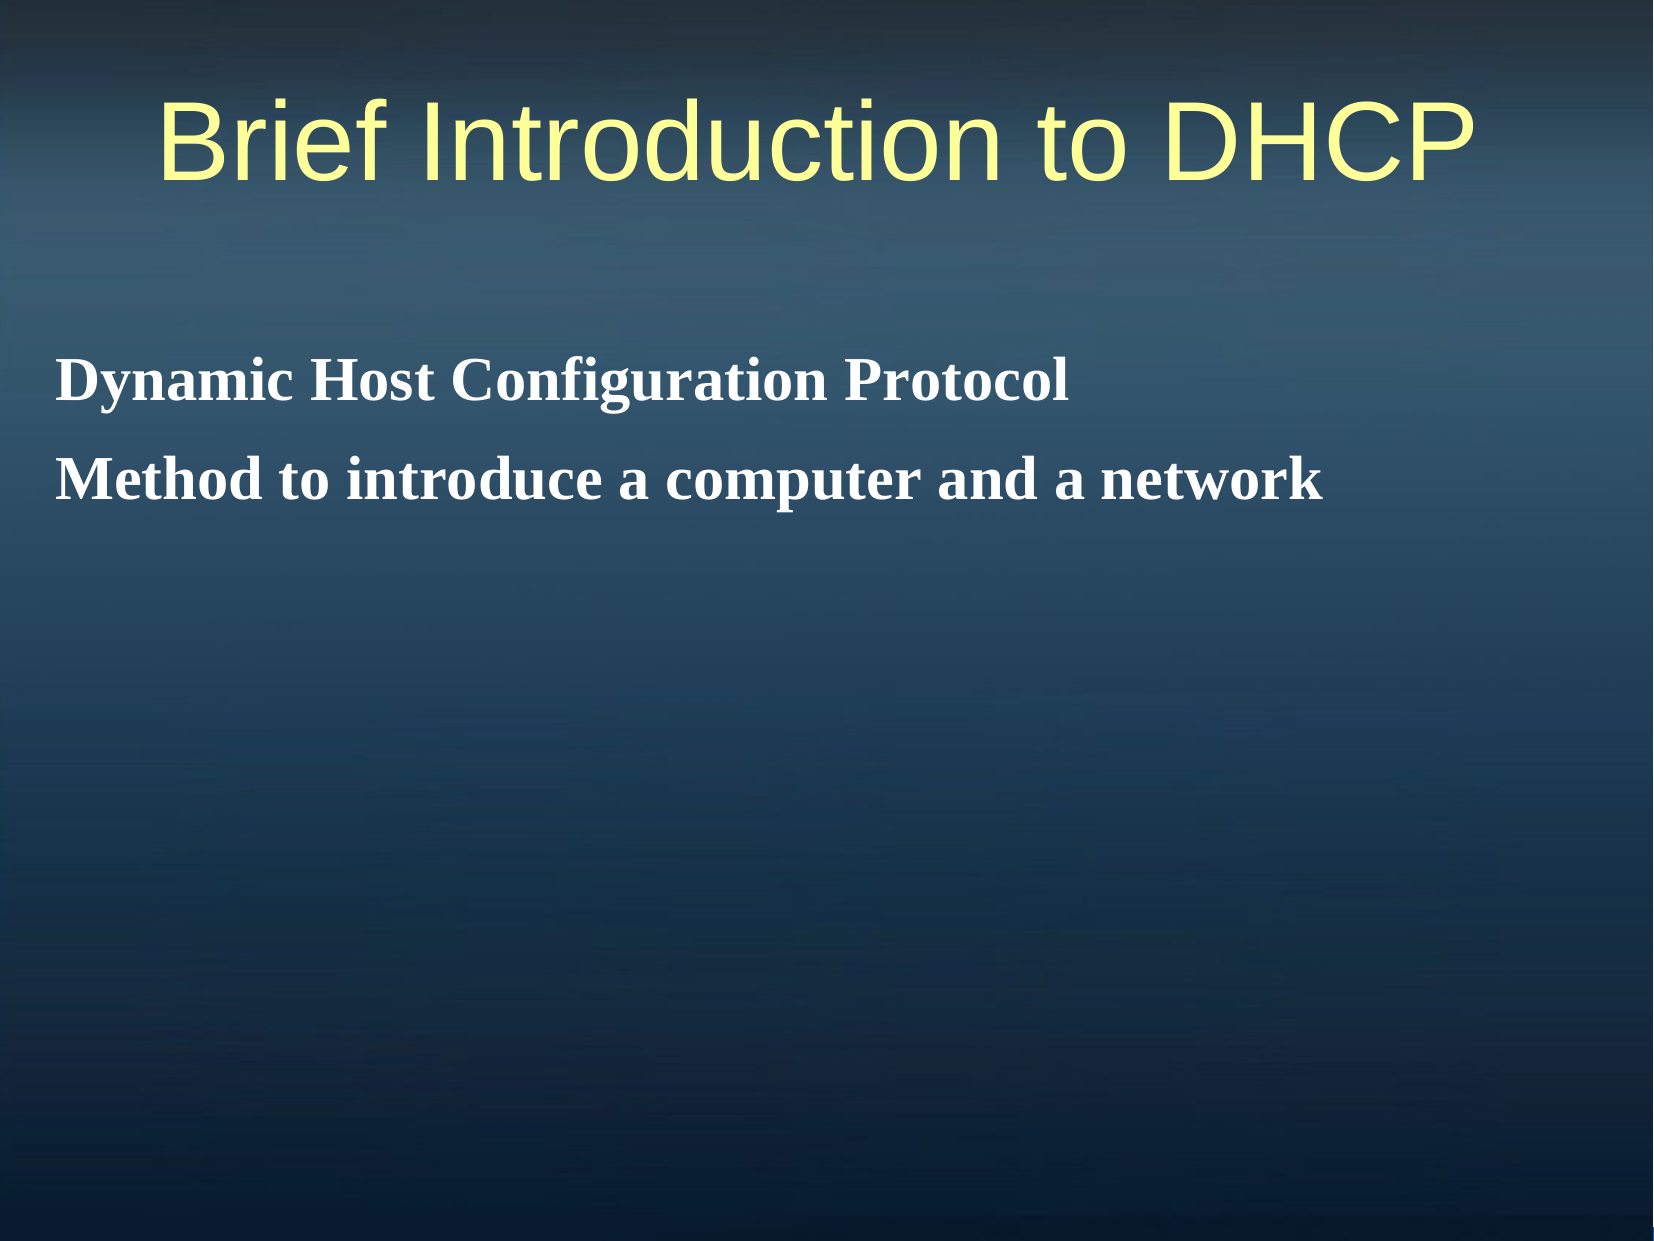

# Brief Introduction to DHCP
Dynamic Host Configuration Protocol
Method to introduce a computer and a network